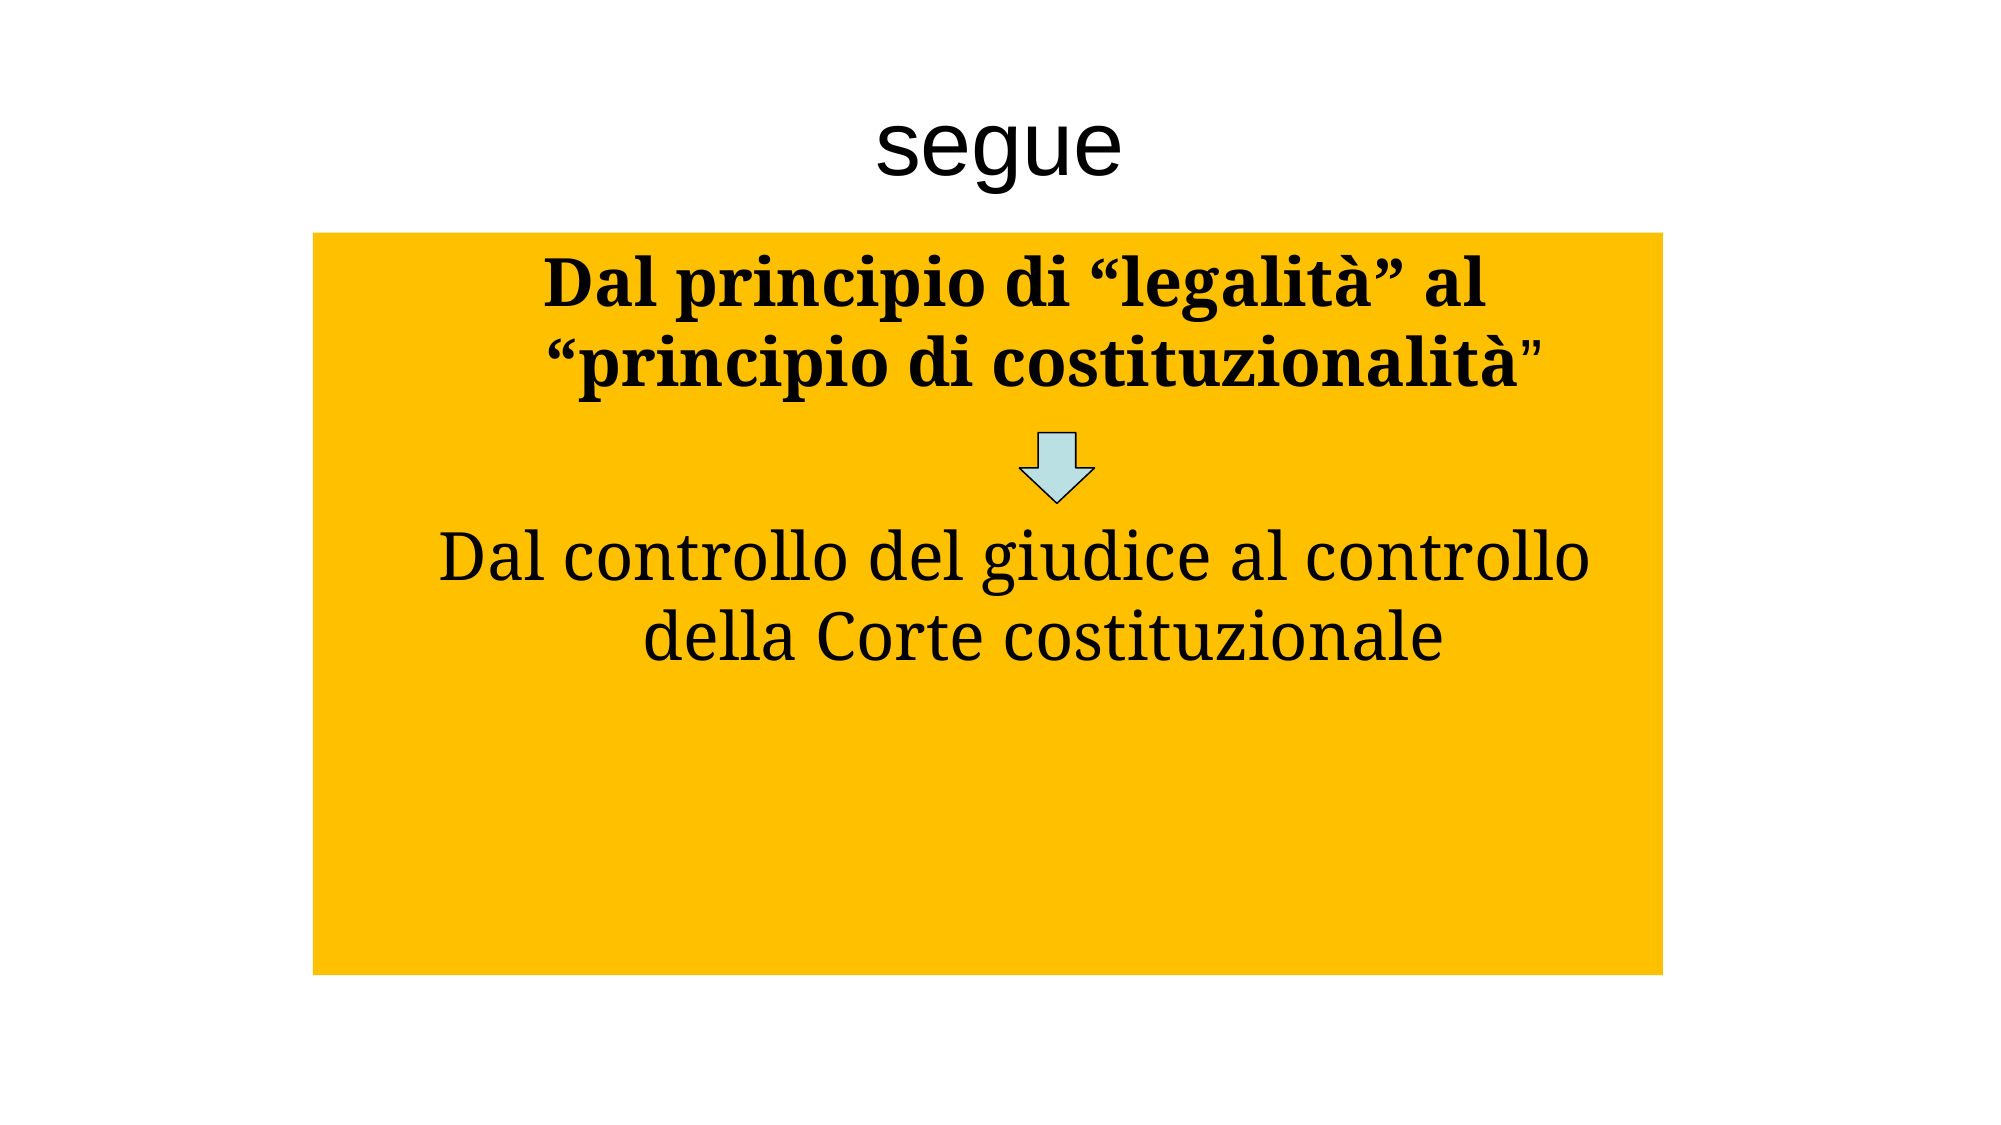

# segue
Dal principio di “legalità” al “principio di costituzionalità”
Dal controllo del giudice al controllo della Corte costituzionale